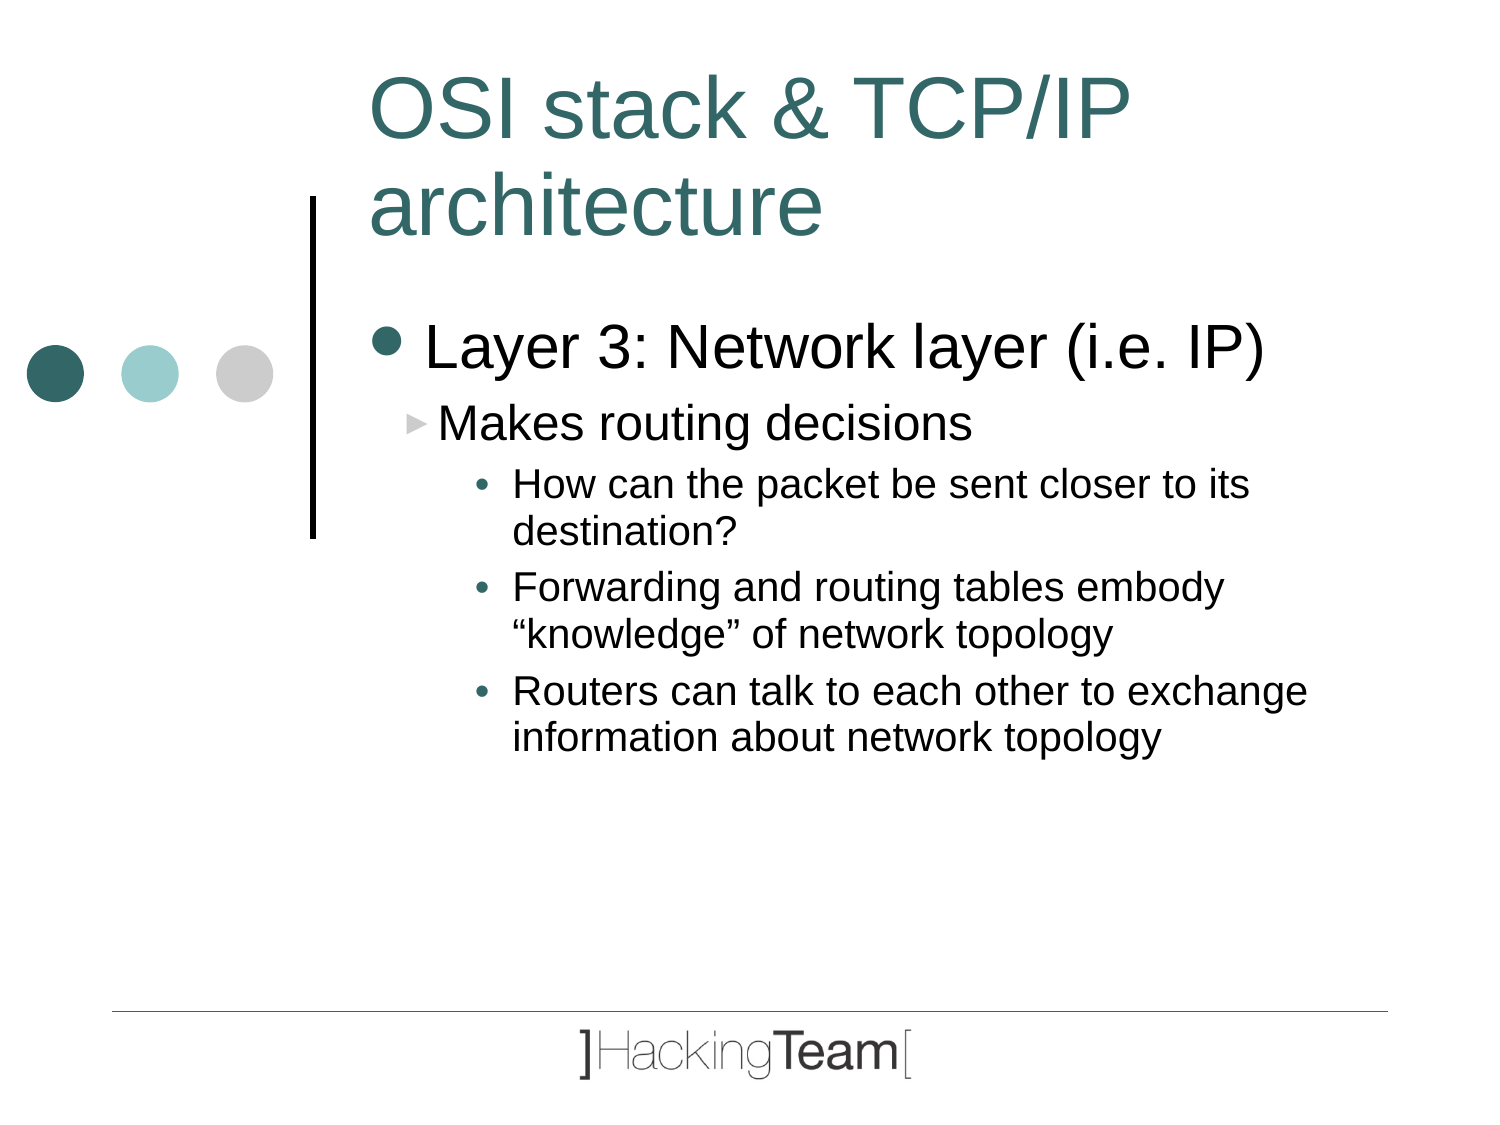

# OSI stack & TCP/IP architecture
Layer 3: Network layer (i.e. IP)
Makes routing decisions
How can the packet be sent closer to its destination?
Forwarding and routing tables embody “knowledge” of network topology
Routers can talk to each other to exchange information about network topology